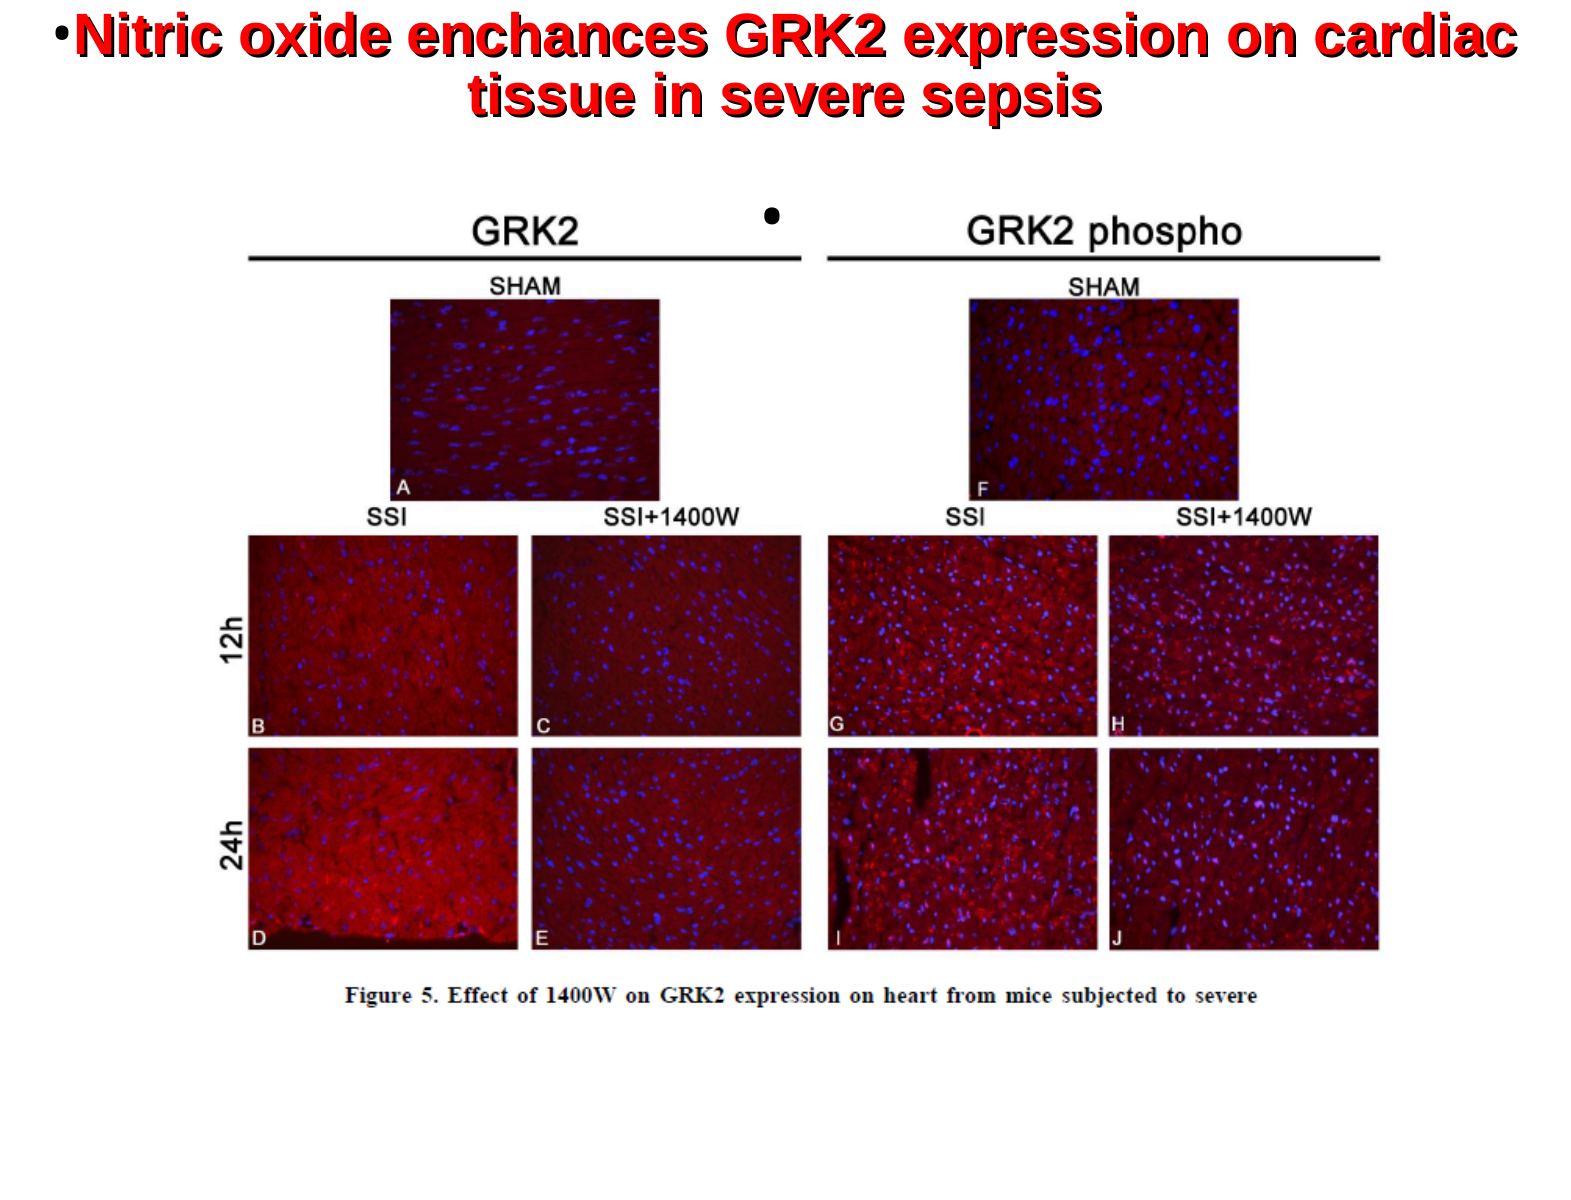

Nitric oxide enchances GRK2 expression on cardiac tissue in severe sepsis